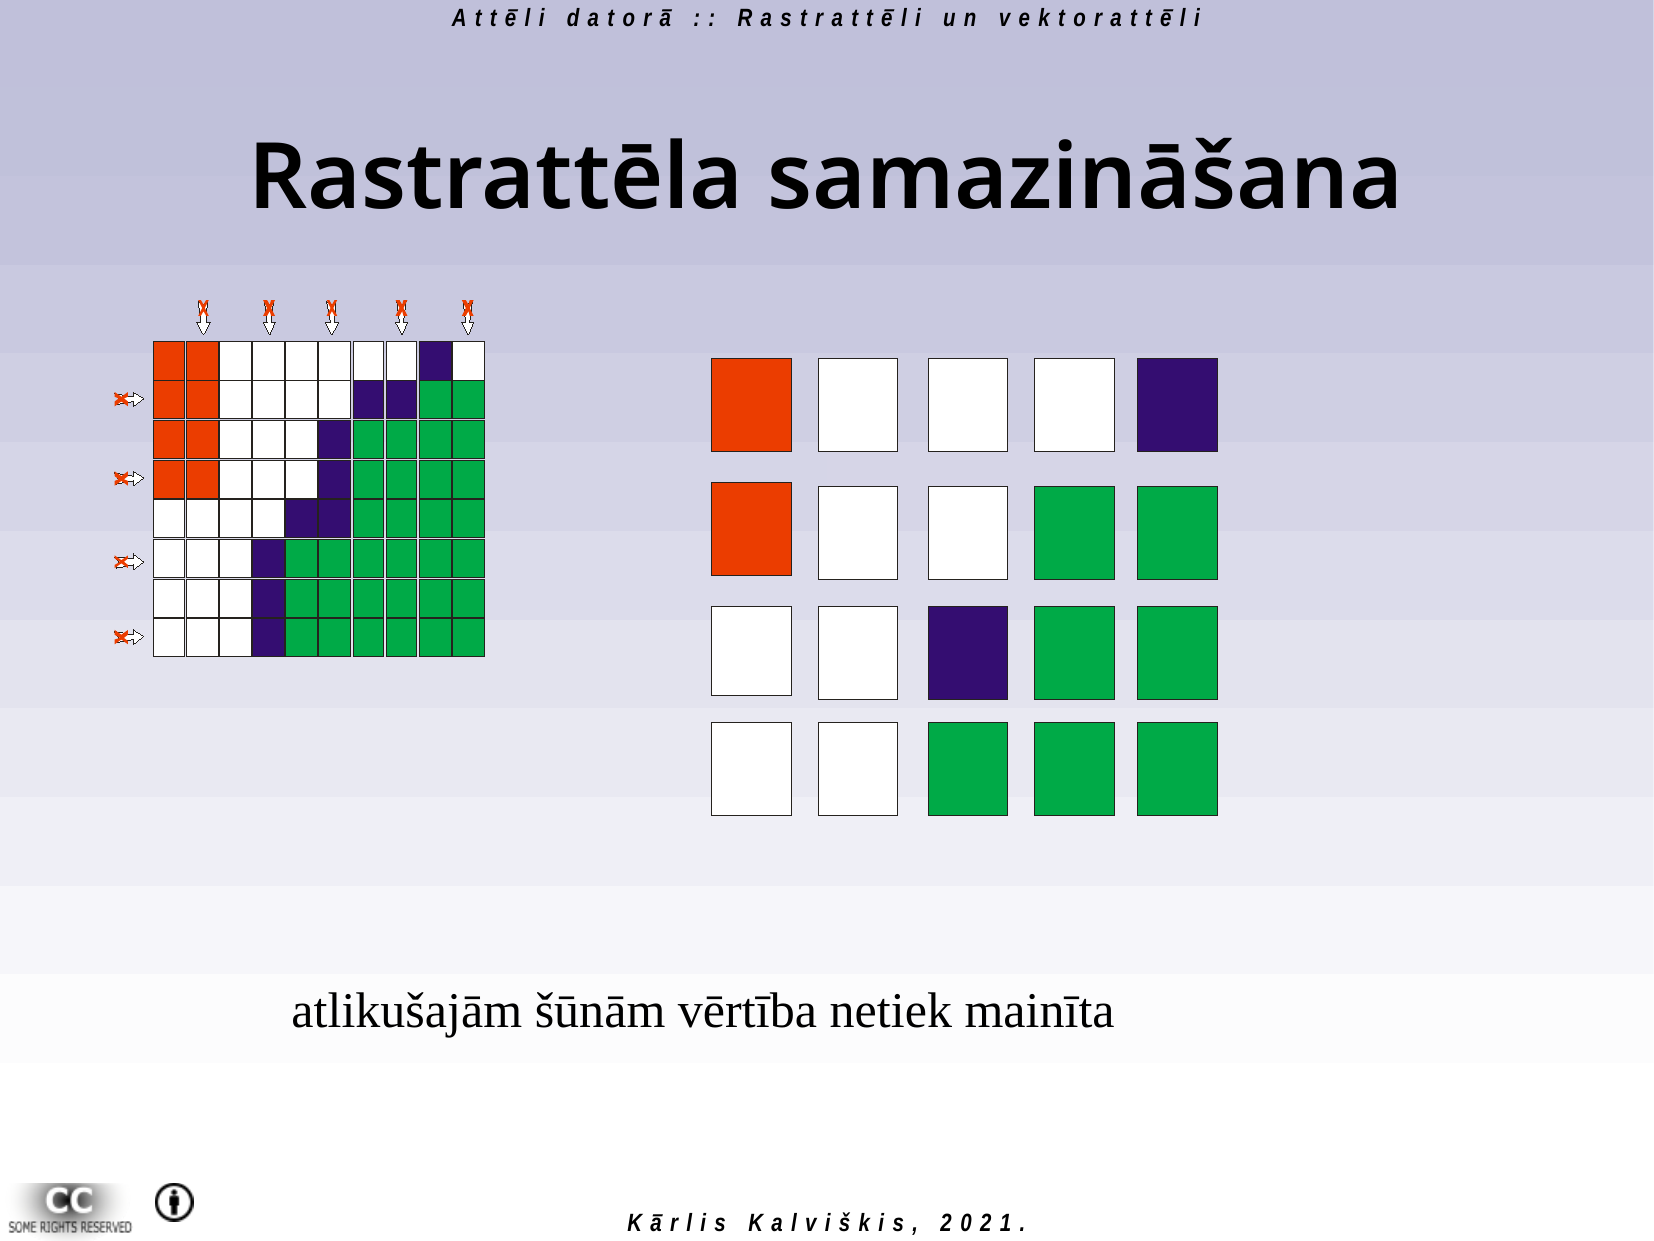

# Rastrattēla samazināšana
atlikušajām šūnām vērtība netiek mainīta